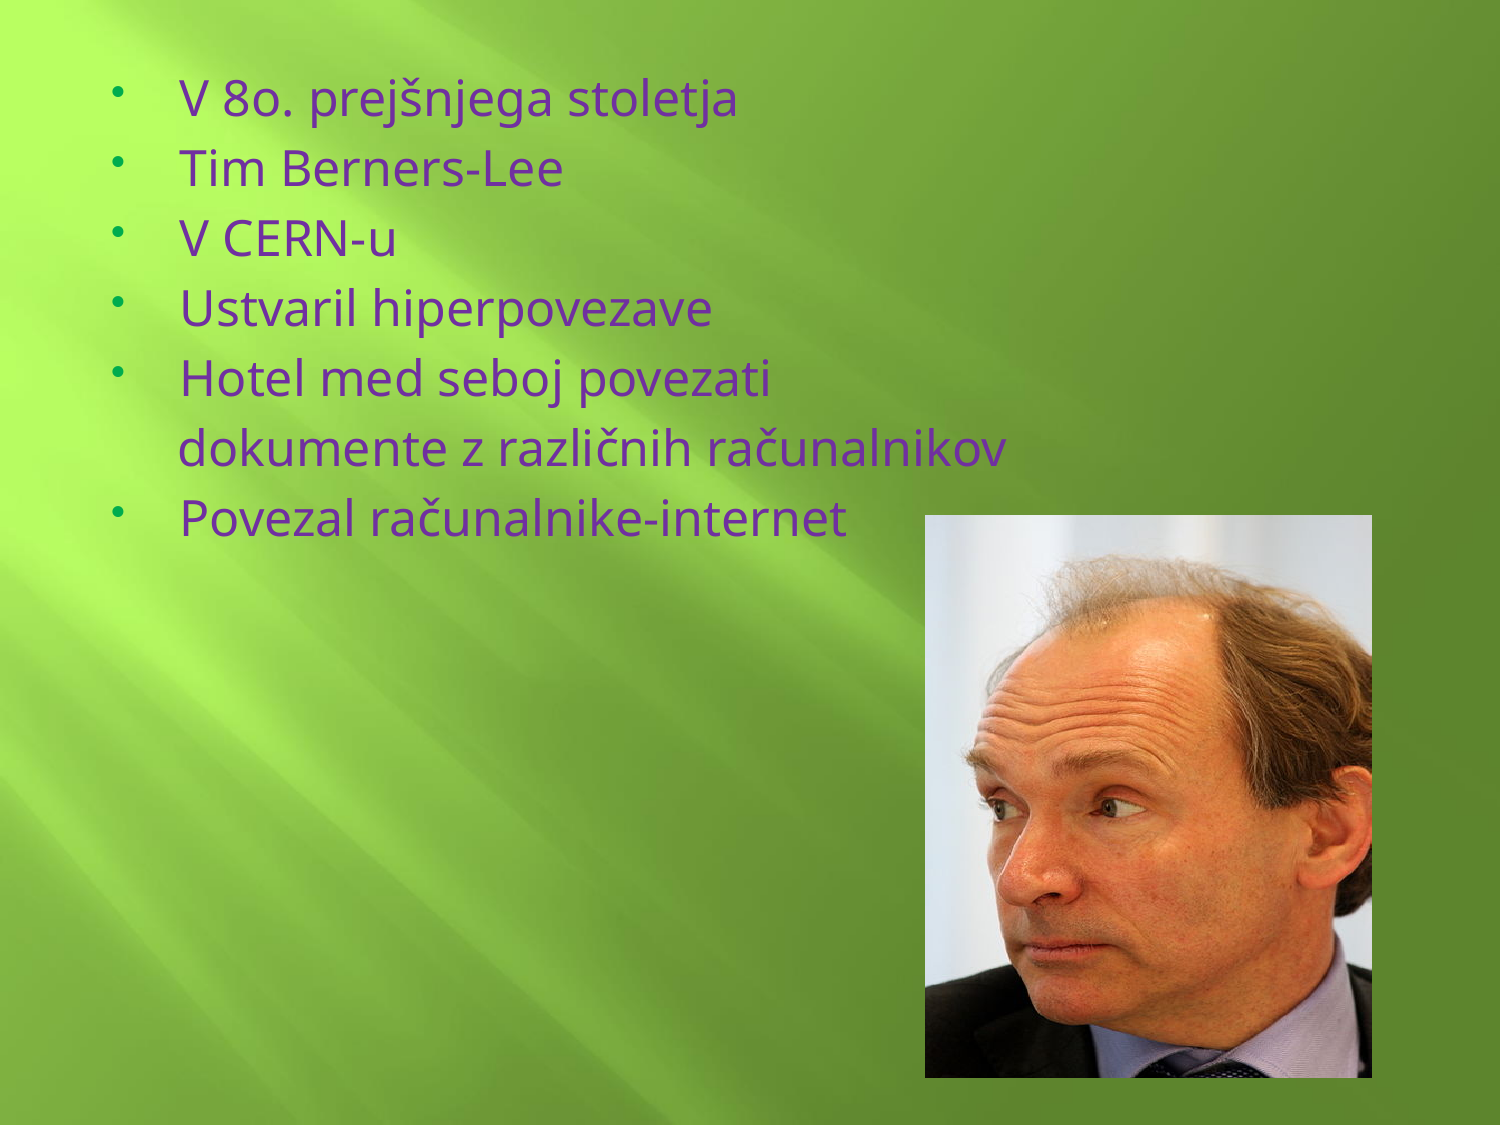

# V 8o. prejšnjega stoletja
Tim Berners-Lee
V CERN-u
Ustvaril hiperpovezave
Hotel med seboj povezati
 dokumente z različnih računalnikov
Povezal računalnike-internet